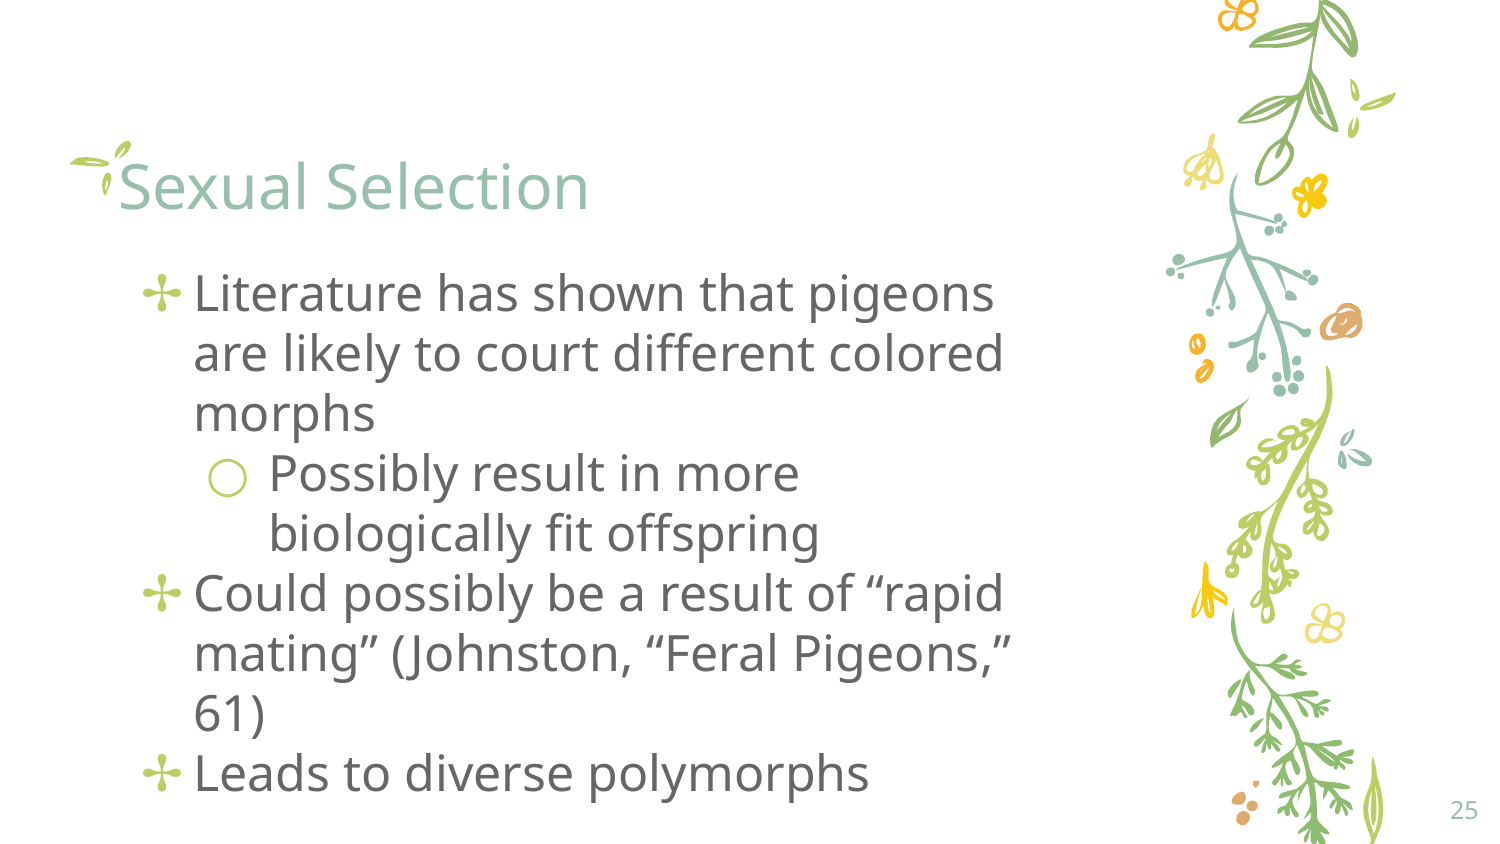

# Sexual Selection
Literature has shown that pigeons are likely to court different colored morphs
Possibly result in more biologically fit offspring
Could possibly be a result of “rapid mating” (Johnston, “Feral Pigeons,” 61)
Leads to diverse polymorphs